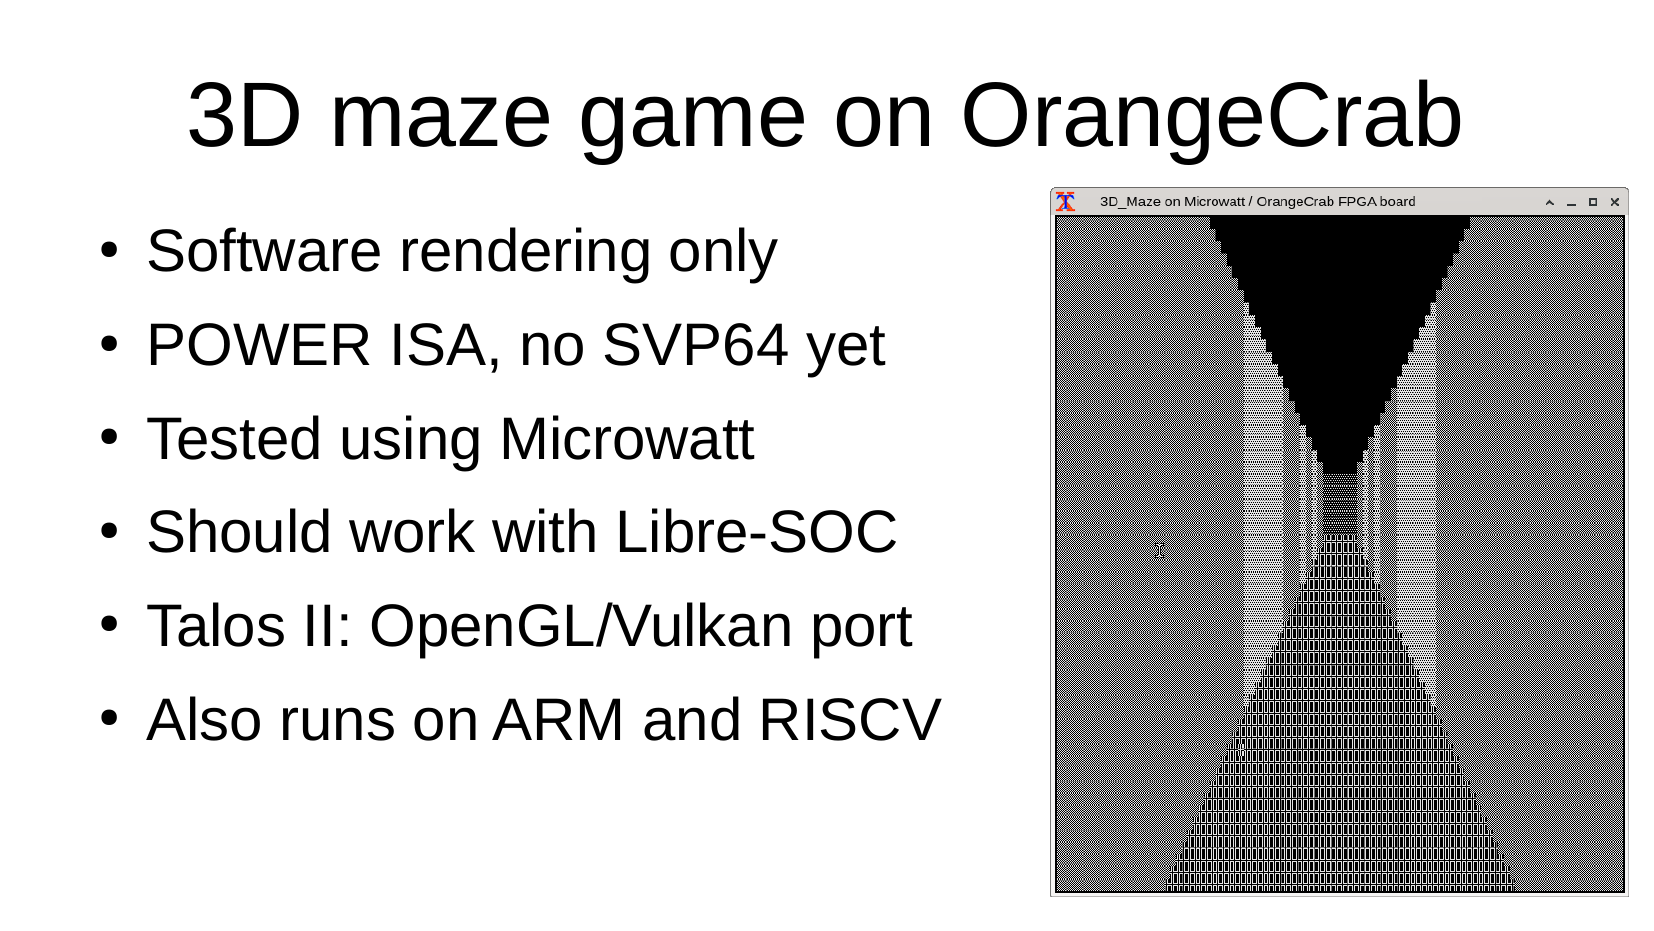

# 3D maze game on OrangeCrab
Software rendering only
POWER ISA, no SVP64 yet
Tested using Microwatt
Should work with Libre-SOC
Talos II: OpenGL/Vulkan port
Also runs on ARM and RISCV